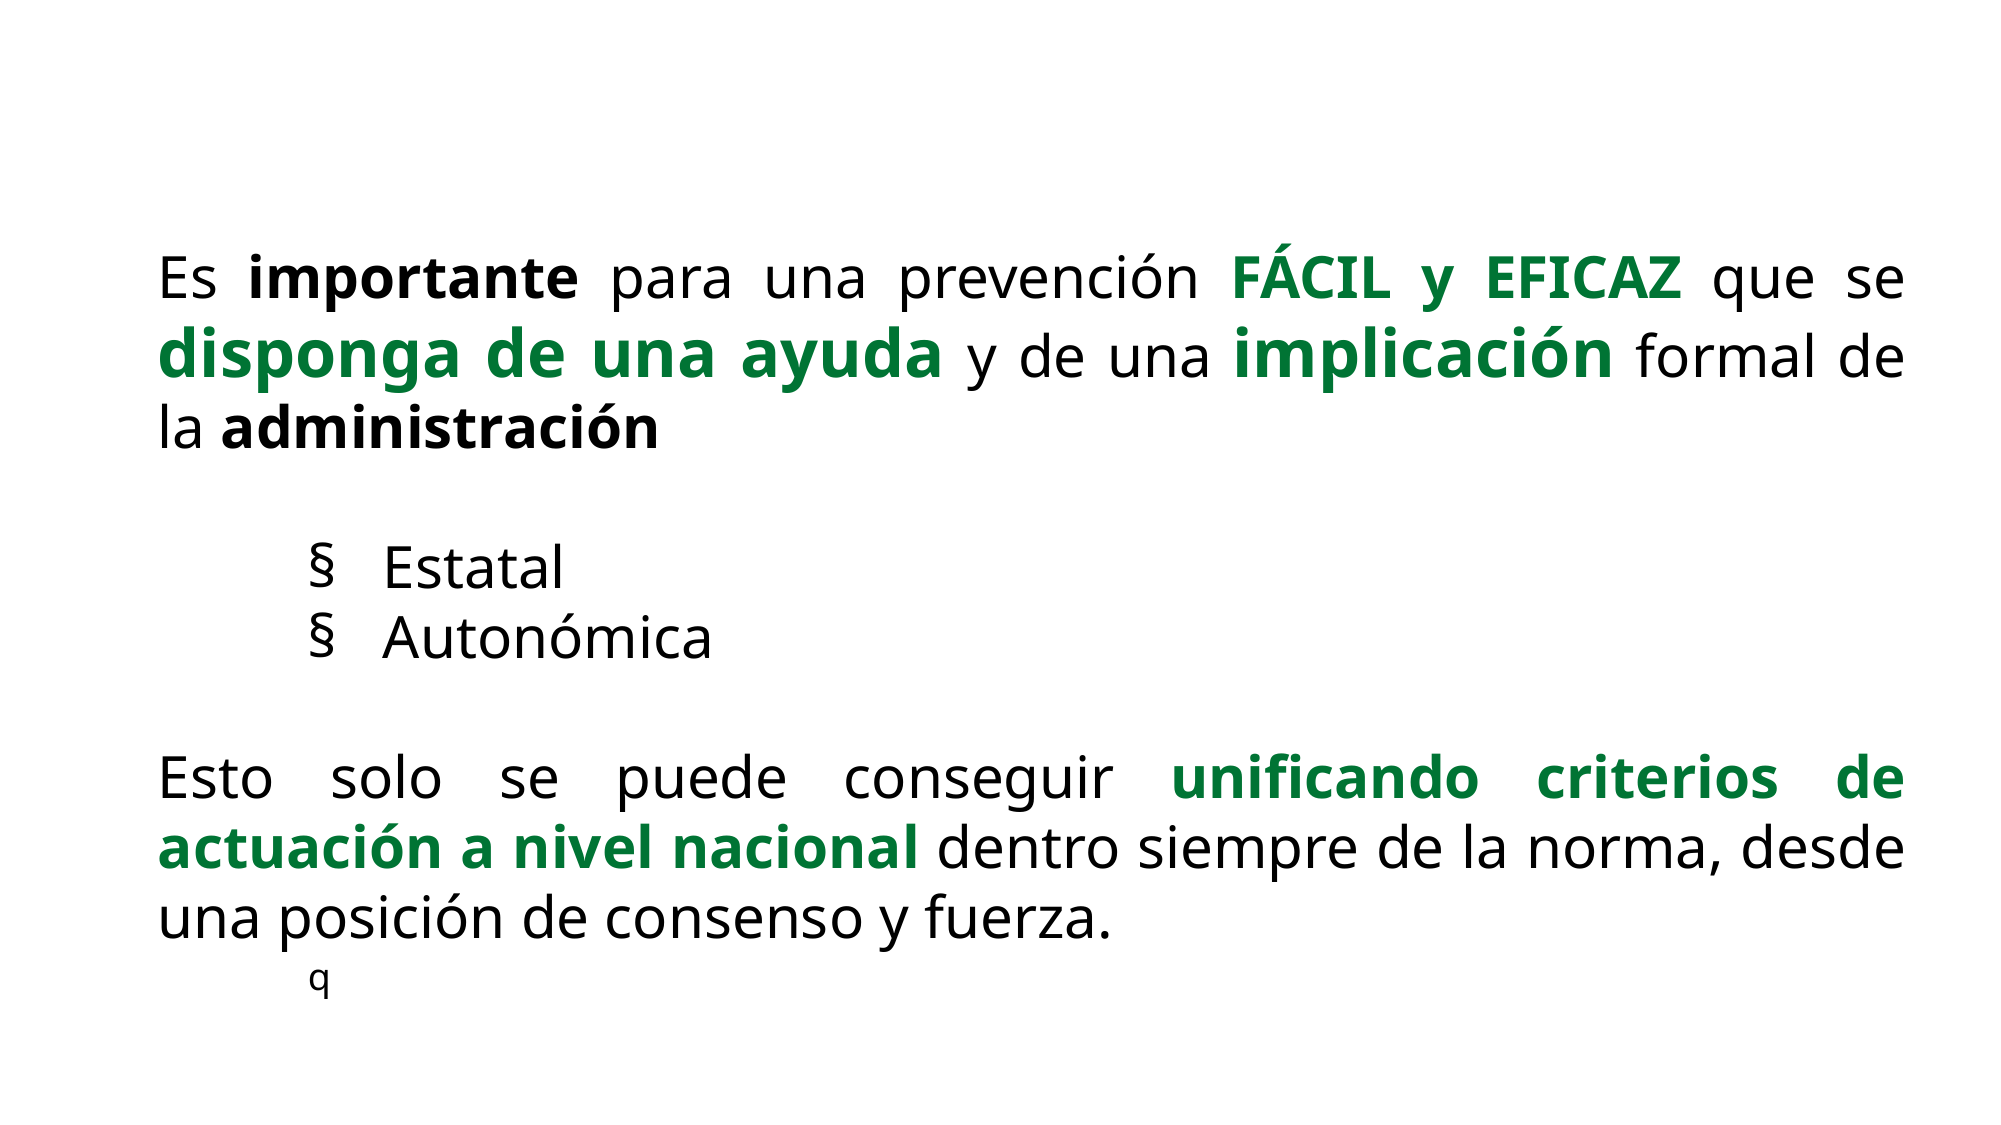

Es importante para una prevención FÁCIL y EFICAZ que se disponga de una ayuda y de una implicación formal de la administración
Estatal
Autonómica
Esto solo se puede conseguir unificando criterios de actuación a nivel nacional dentro siempre de la norma, desde una posición de consenso y fuerza.